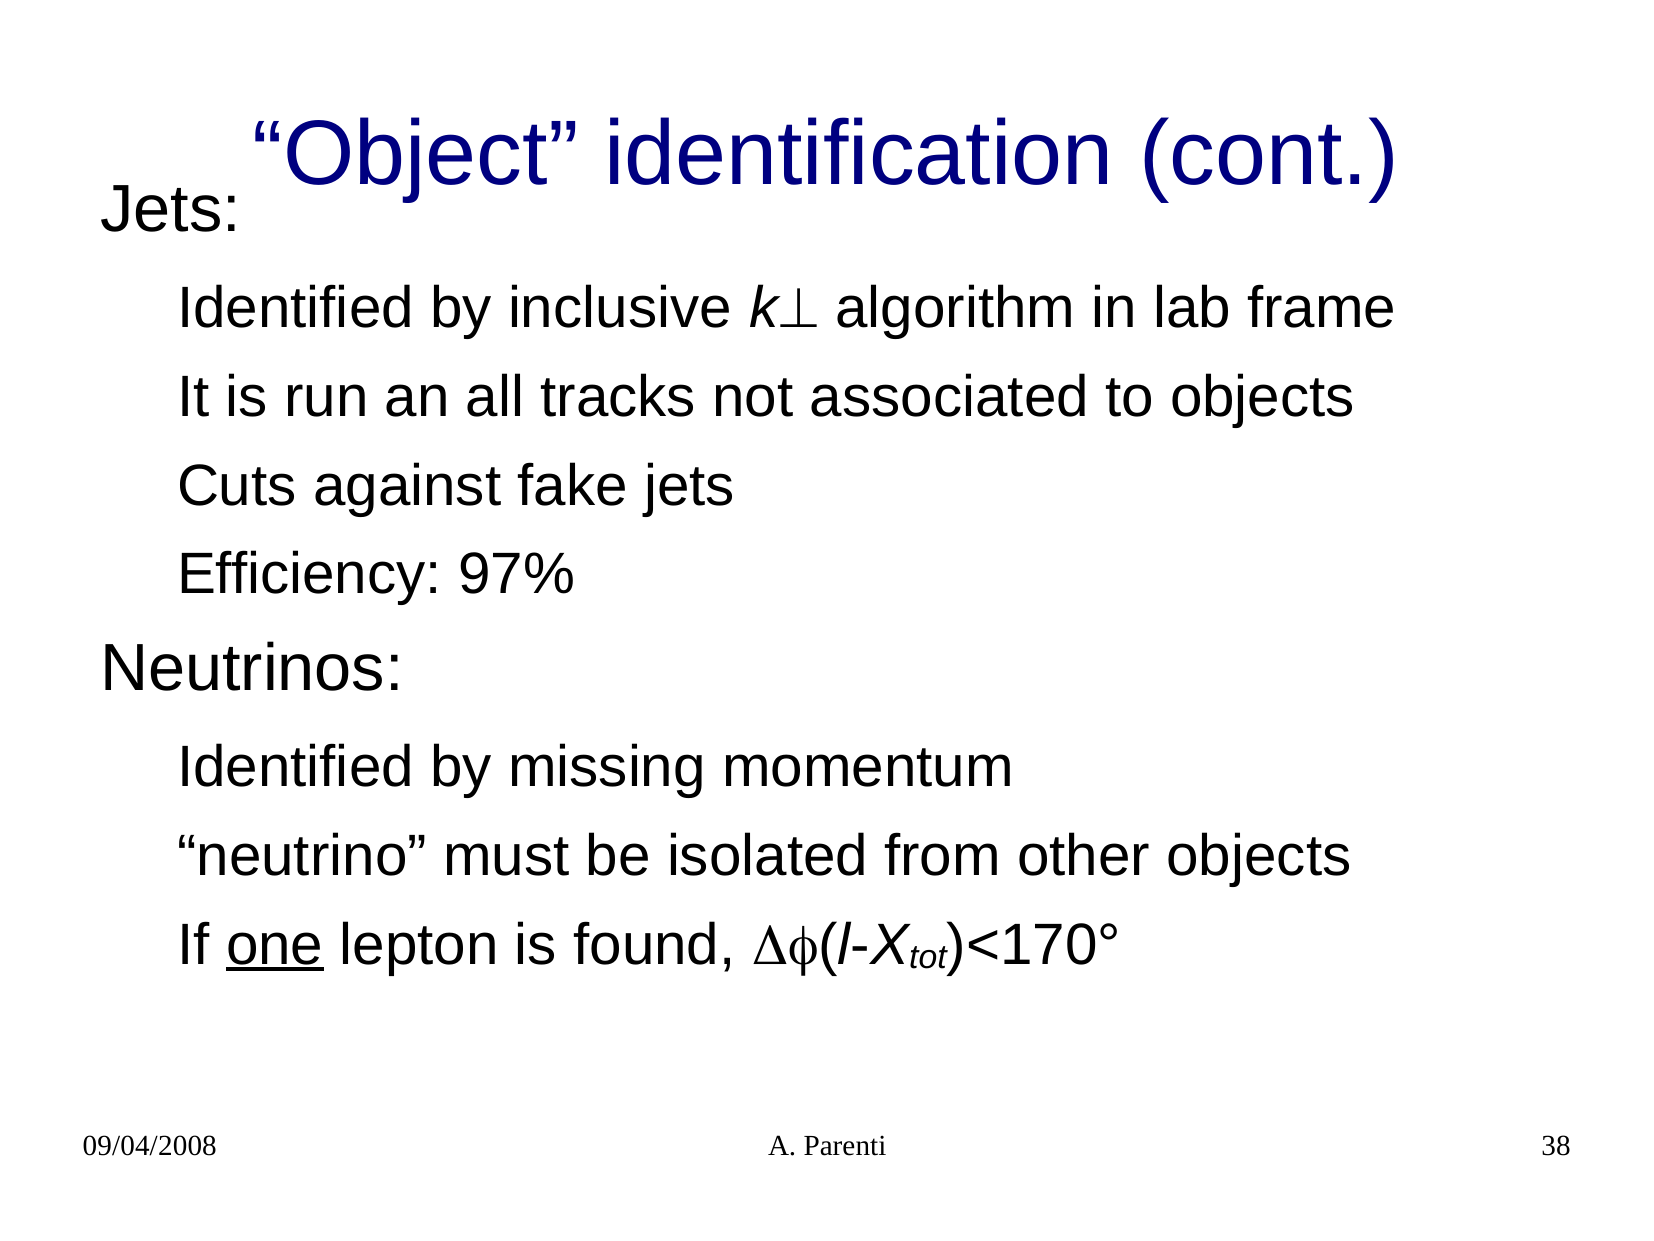

# “Object” identification (cont.)
Jets:
Identified by inclusive k algorithm in lab frame
It is run an all tracks not associated to objects
Cuts against fake jets
Efficiency: 97%
Neutrinos:
Identified by missing momentum
“neutrino” must be isolated from other objects
If one lepton is found, Df(l-Xtot)<170°
09/04/2008
A. Parenti
38